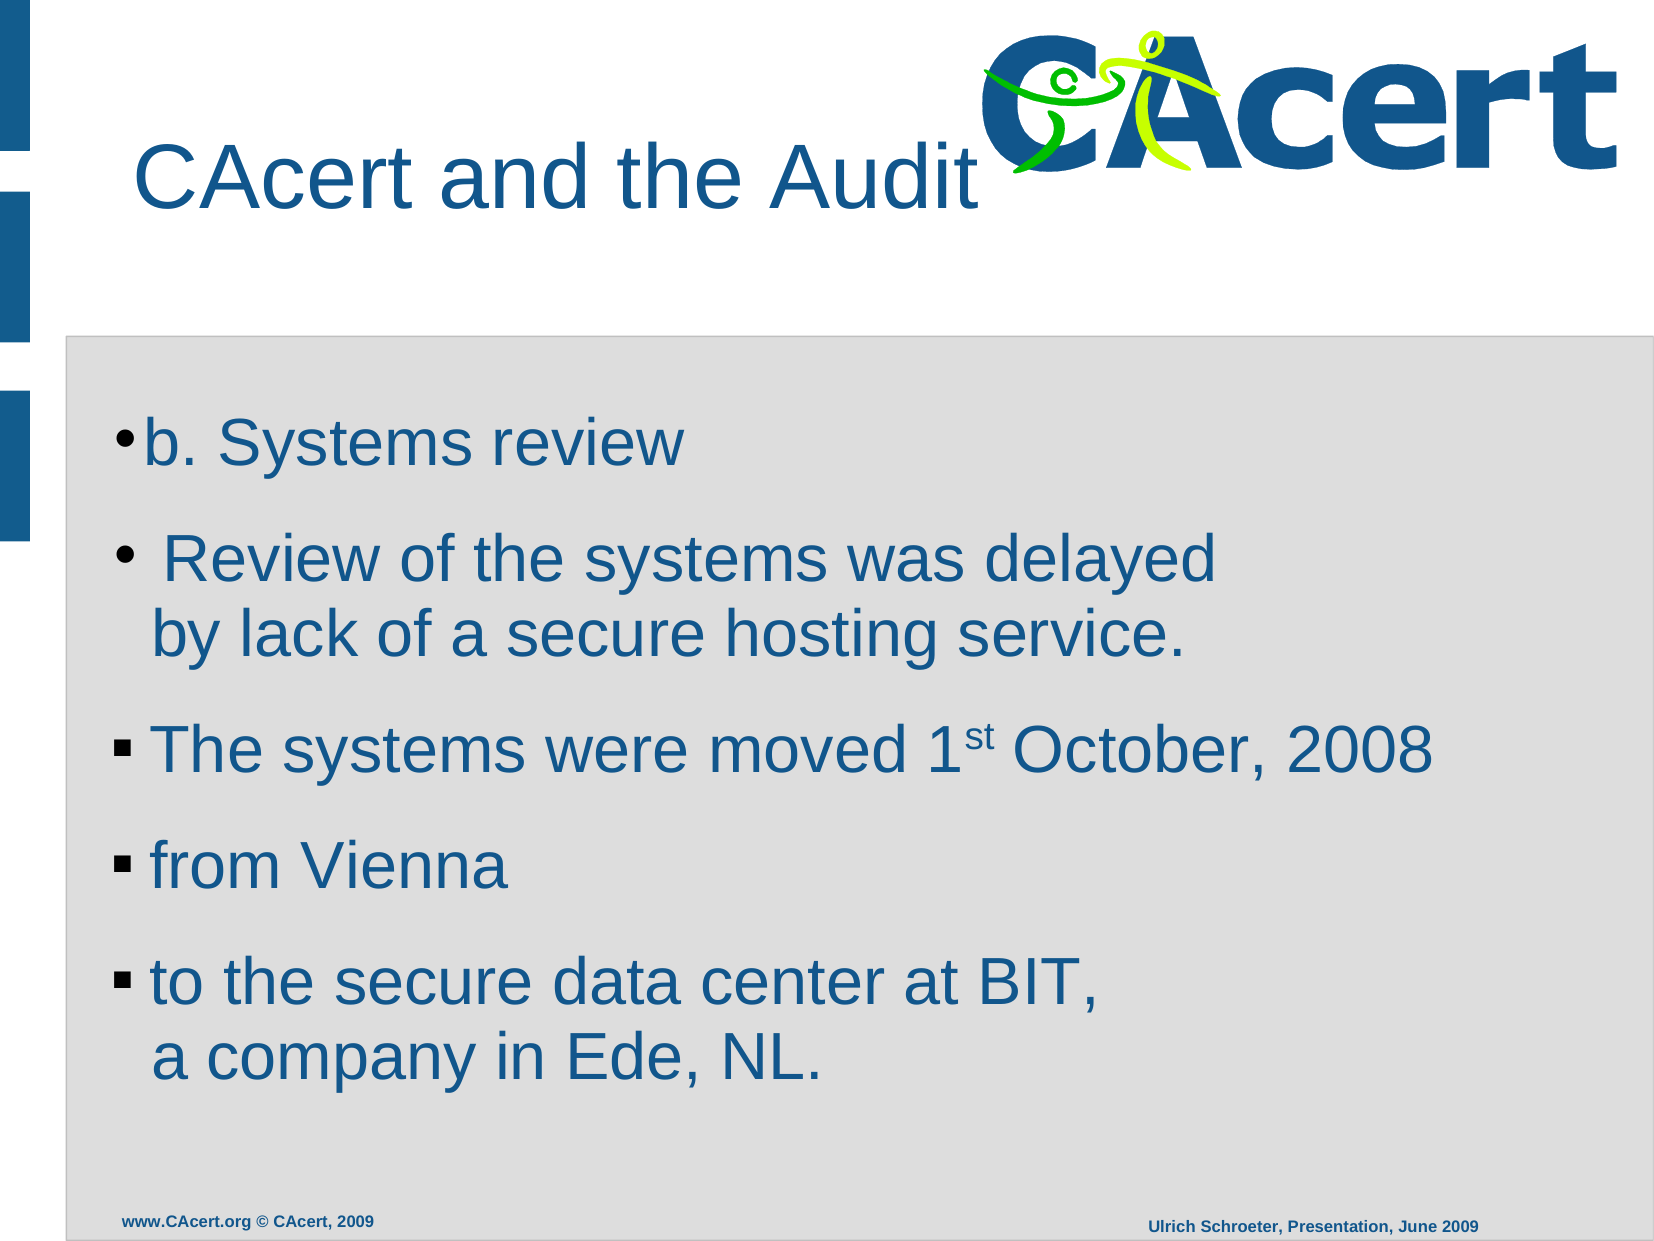

CAcert and the Audit
b. Systems review
 Review of the systems was delayed
 by lack of a secure hosting service.
 The systems were moved 1st October, 2008
 from Vienna
 to the secure data center at BIT,
 a company in Ede, NL.